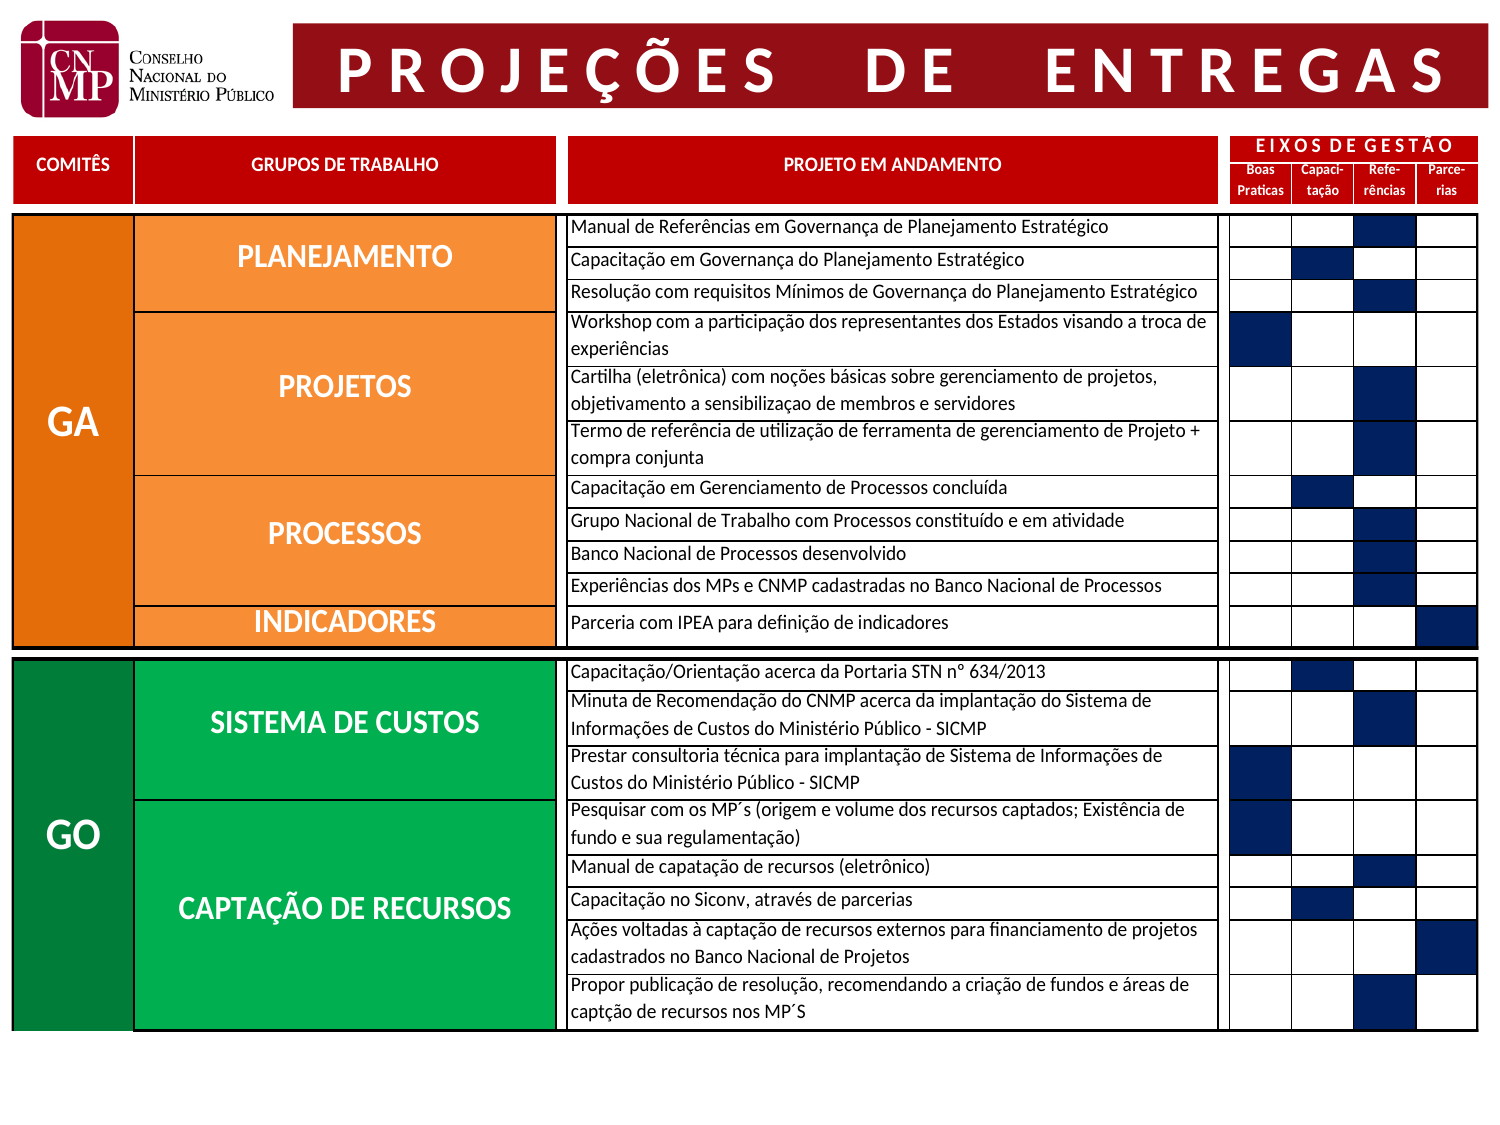

P R O J E Ç Õ E S D E E N T R E G A S